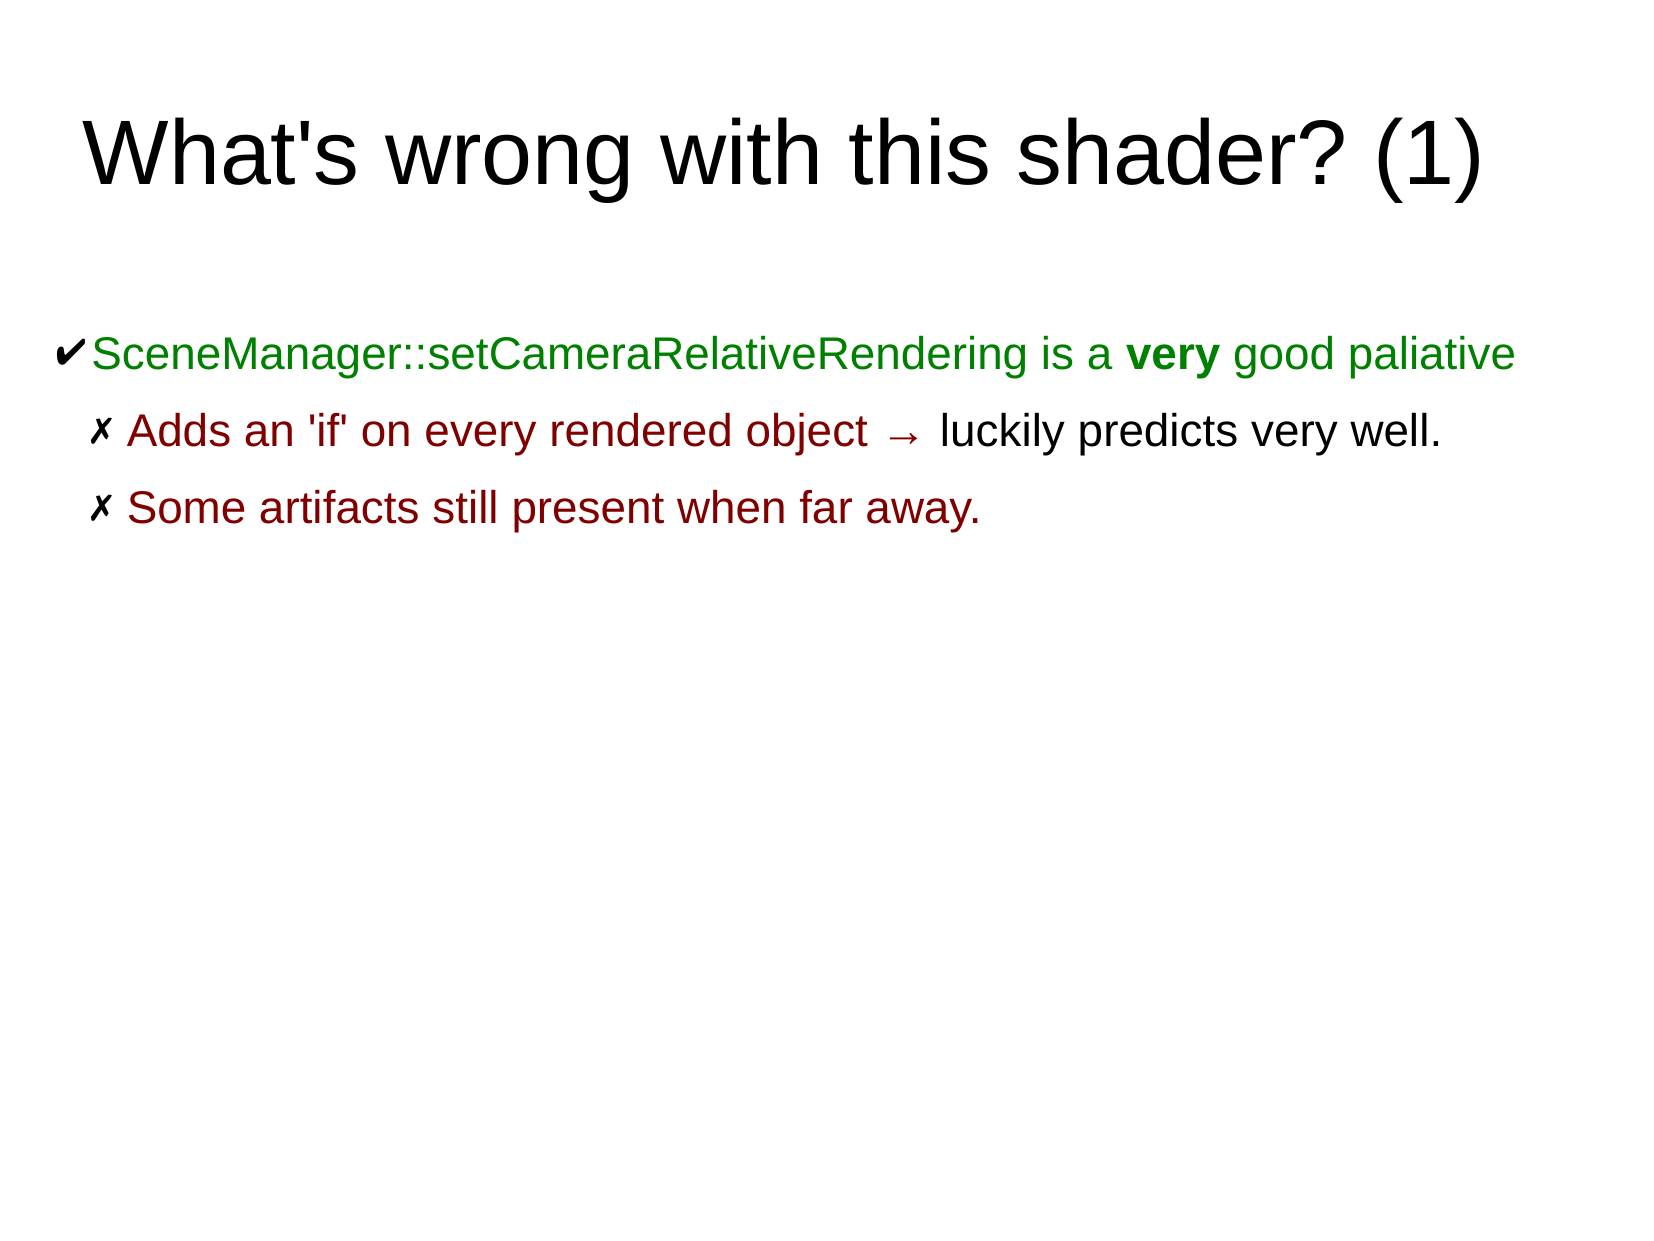

# What's wrong with this shader? (1)
SceneManager::setCameraRelativeRendering is a very good paliative
Adds an 'if' on every rendered object → luckily predicts very well.
Some artifacts still present when far away.